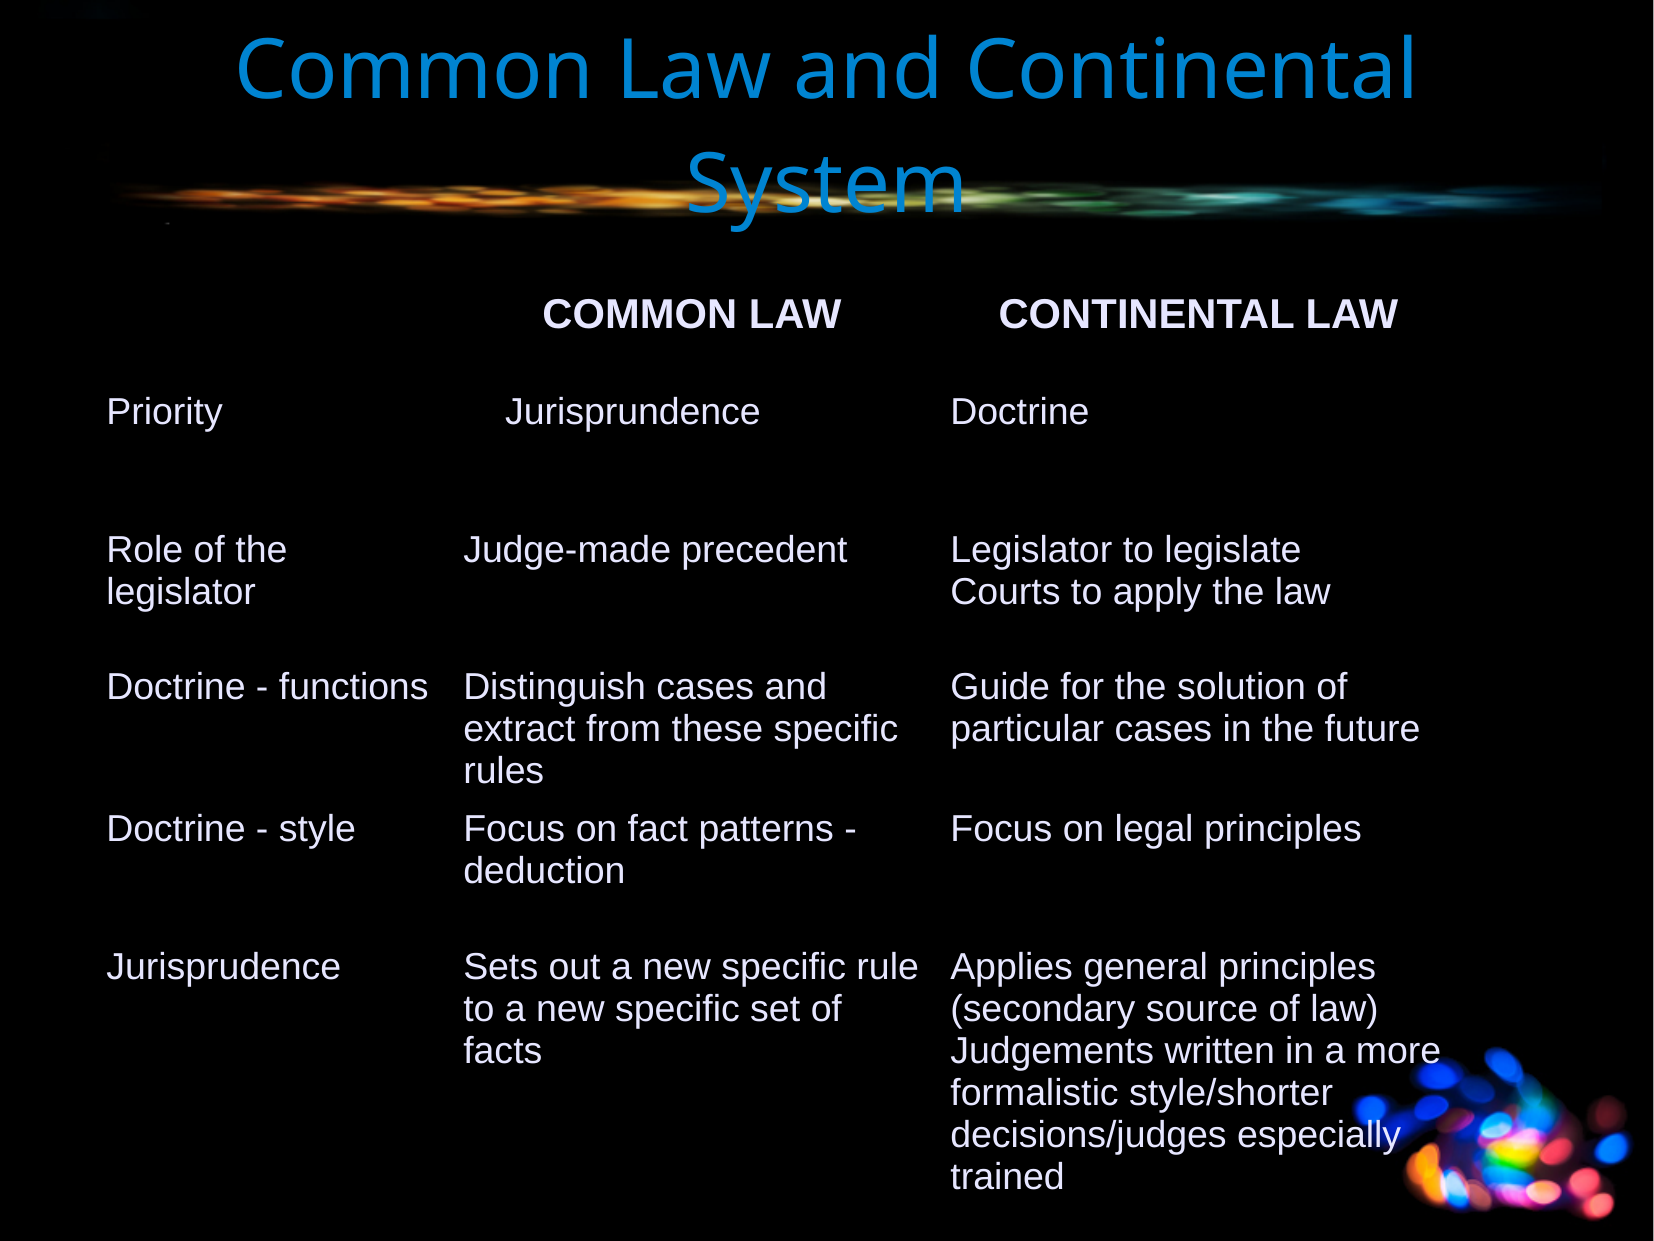

# Common Law and Continental System
| | COMMON LAW | CONTINENTAL LAW |
| --- | --- | --- |
| Priority | Jurisprundence | Doctrine |
| Role of the legislator | Judge-made precedent | Legislator to legislate Courts to apply the law |
| Doctrine - functions | Distinguish cases and extract from these specific rules | Guide for the solution of particular cases in the future |
| Doctrine - style | Focus on fact patterns - deduction | Focus on legal principles |
| Jurisprudence | Sets out a new specific rule to a new specific set of facts | Applies general principles (secondary source of law) Judgements written in a more formalistic style/shorter decisions/judges especially trained |